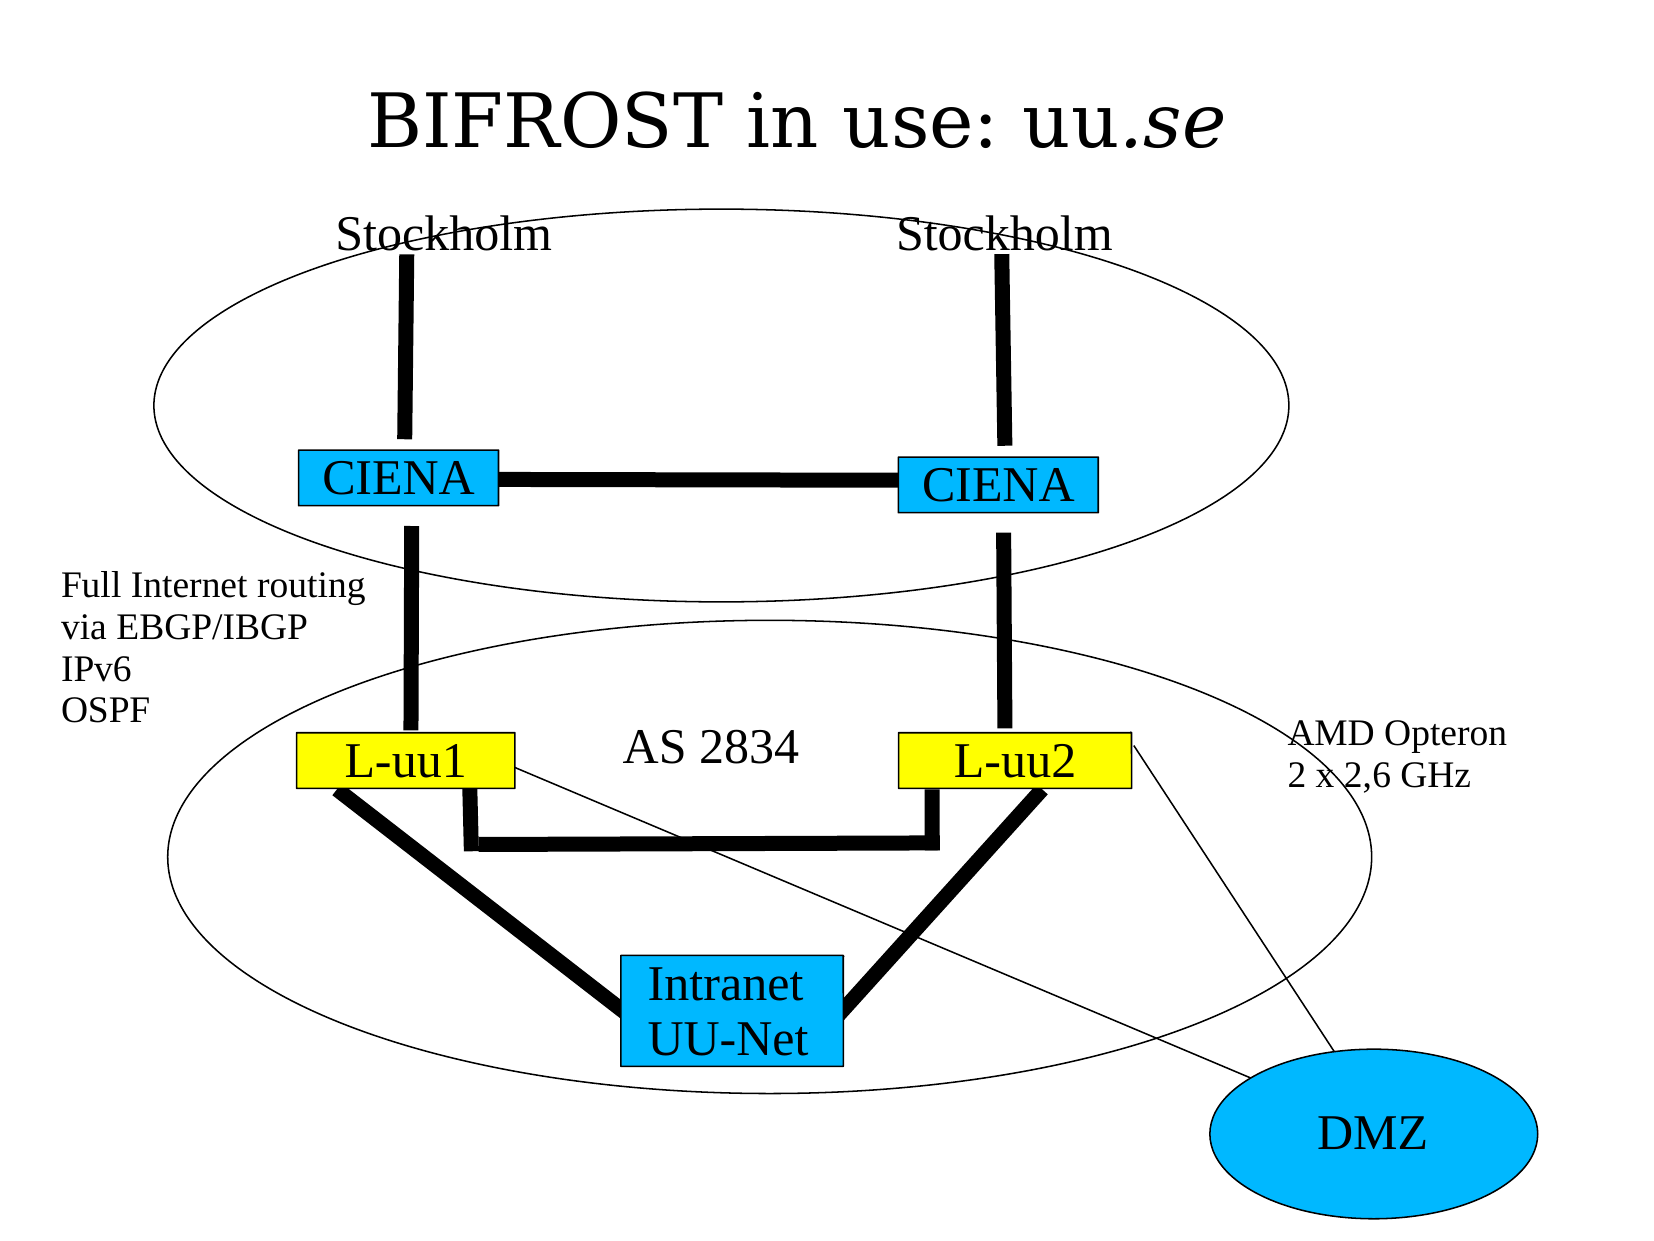

# BIFROST in use: uu.se
Stockholm
Stockholm
CIENA
CIENA
Full Internet routing
via EBGP/IBGP
IPv6
OSPF
AMD Opteron
2 x 2,6 GHz
AS 2834
L-uu1
L-uu2
Intranet
UU-Net
DMZ